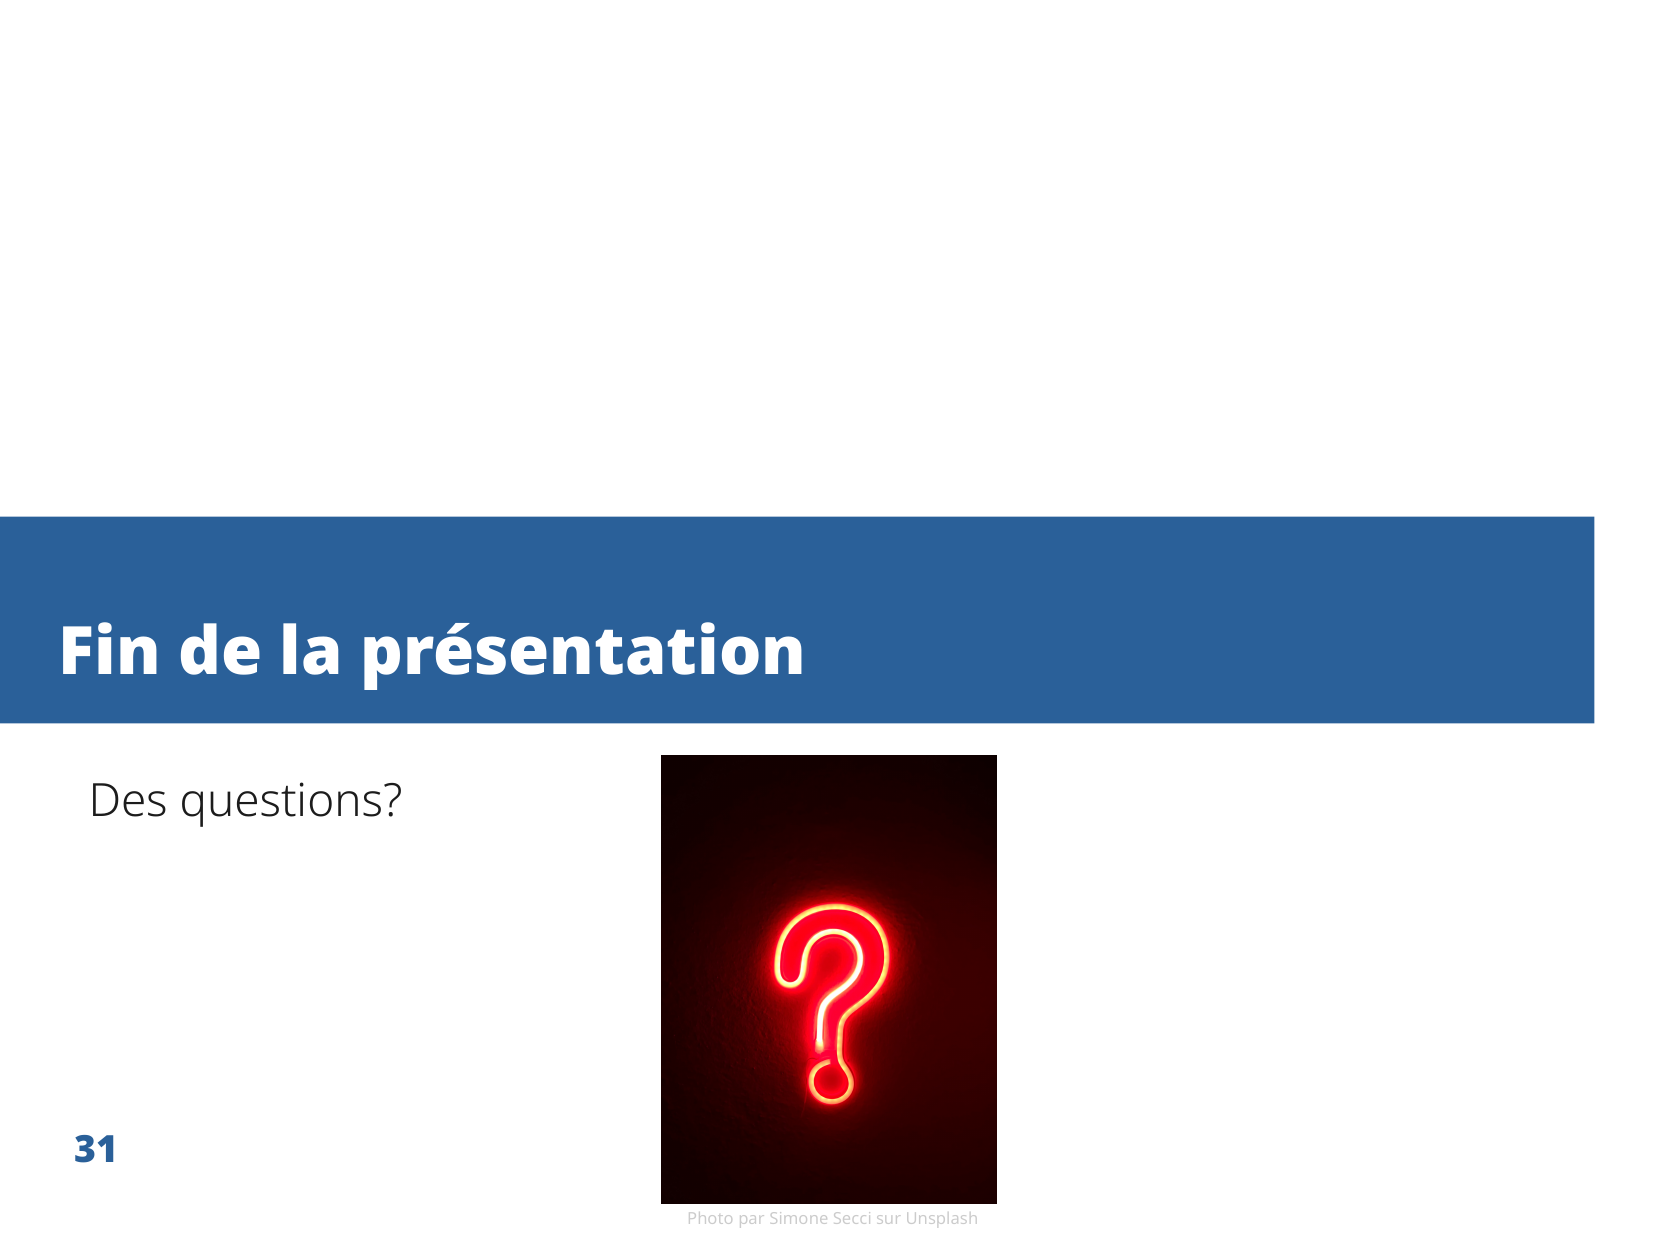

# Fin de la présentation
Des questions?
31
Photo par Simone Secci sur Unsplash